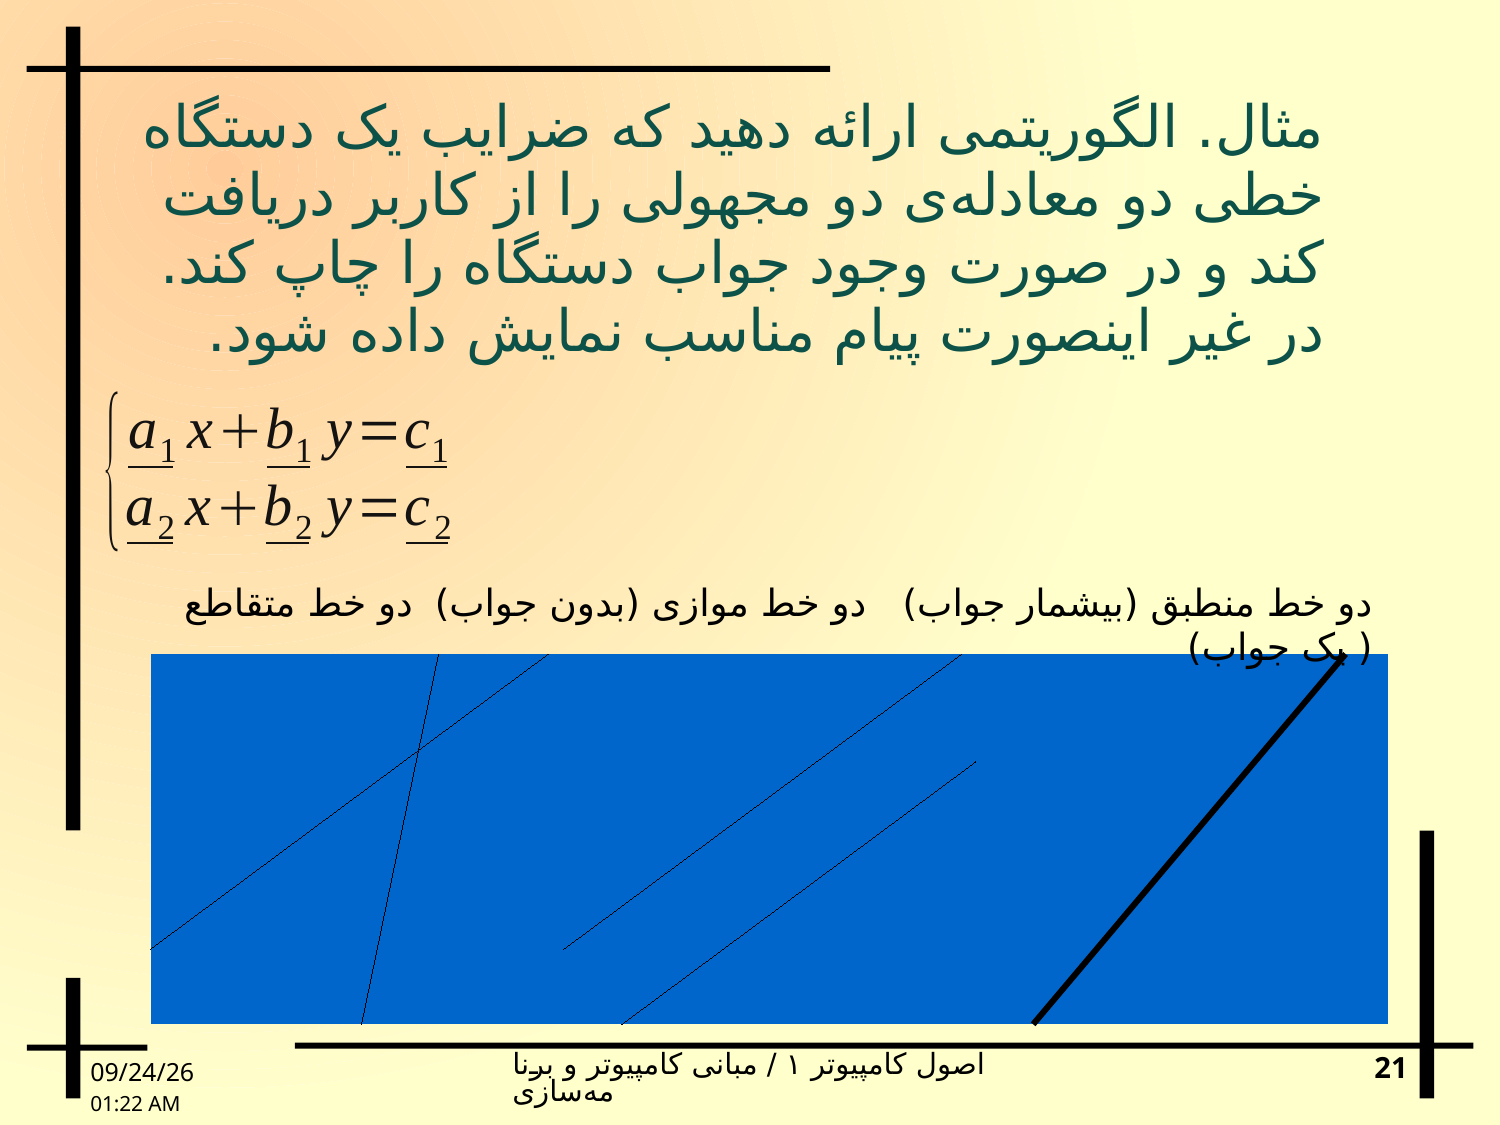

# مثال. الگوریتمی ارائه دهید که ضرایب یک دستگاه خطی دو معادله‌ی دو مجهولی را از کاربر دریافت کند و در صورت وجود جواب دستگاه را چاپ کند. در غیر اینصورت پیام مناسب نمایش داده شود.
دو خط منطبق (بیشمار جواب) 	دو خط موازی (بدون جواب)		دو خط متقاطع ( یک جواب)
| | | |
| --- | --- | --- |
اصول کامپیوتر ۱ / مبانی کامپیوتر و برنامه‌سازی
21